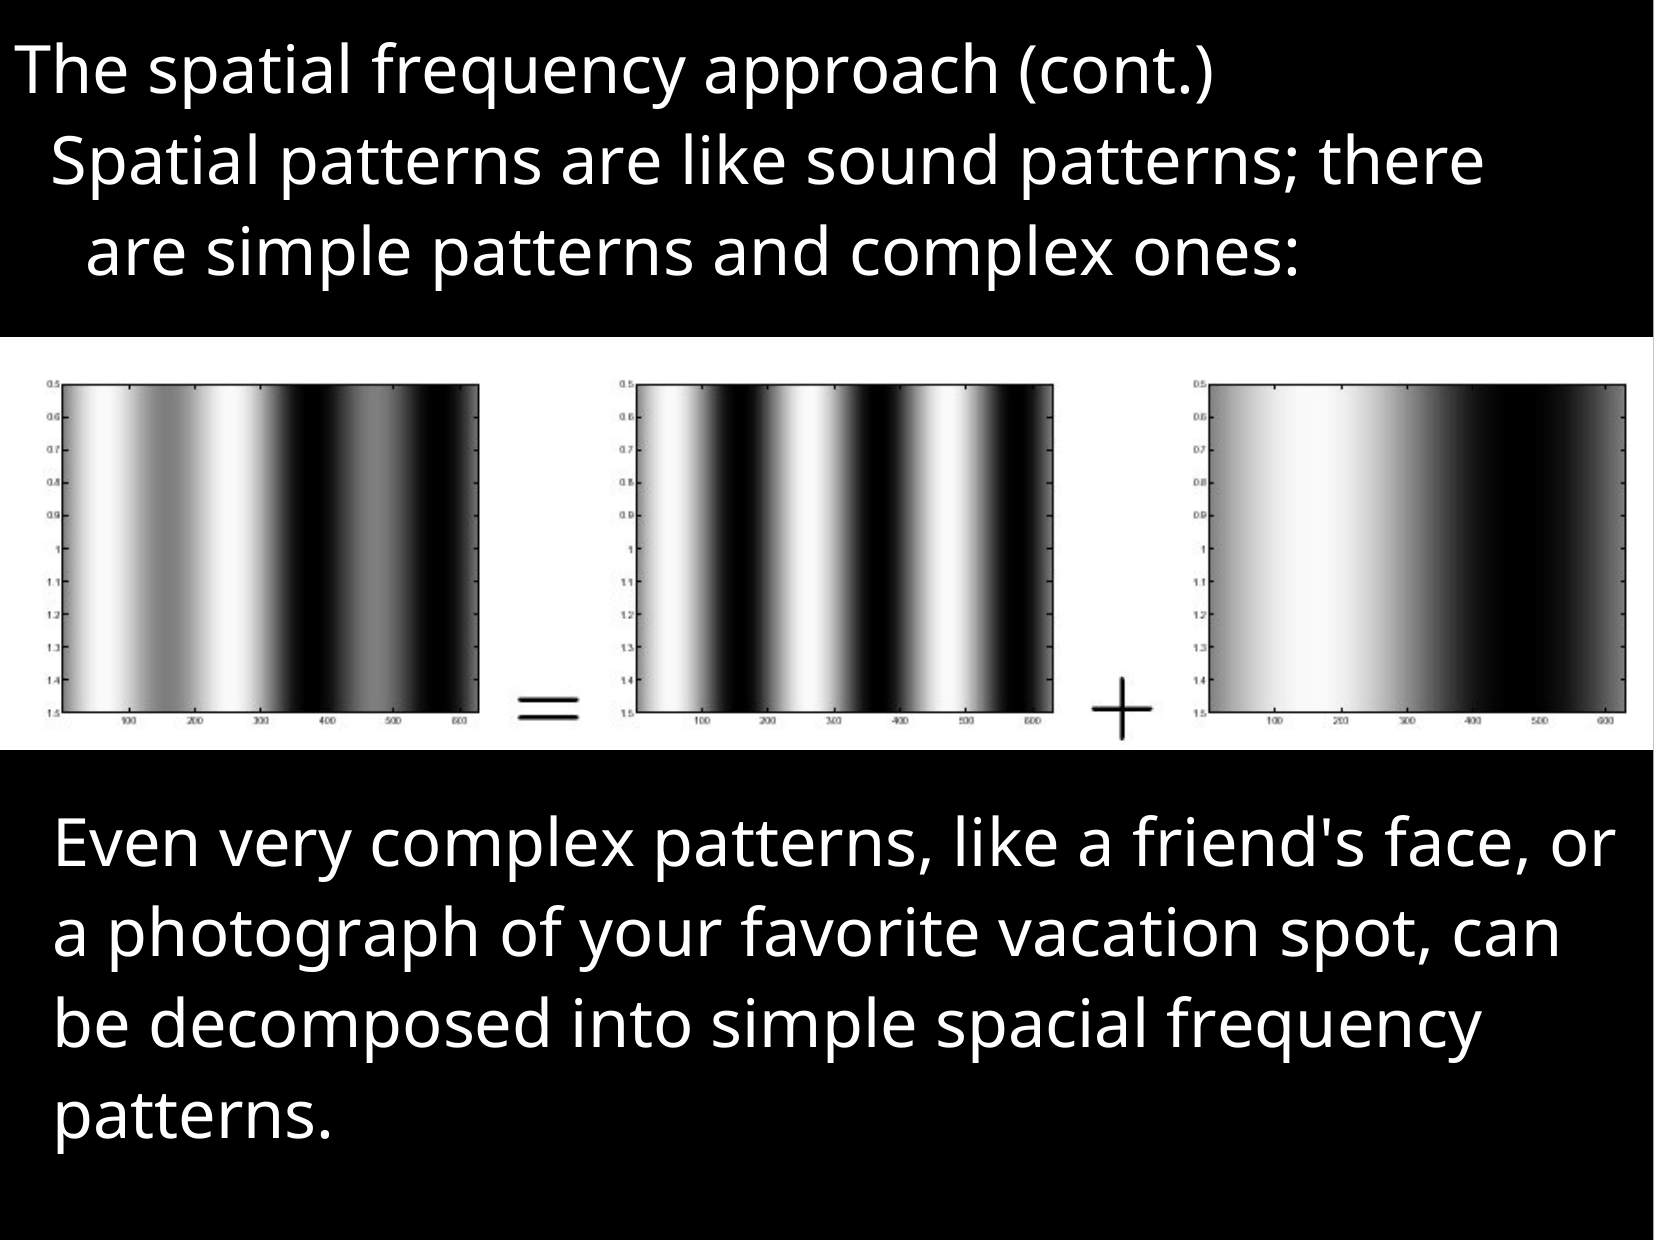

The spatial frequency approach (cont.)
Spatial patterns are like sound patterns; there are simple patterns and complex ones:
Even very complex patterns, like a friend's face, or a photograph of your favorite vacation spot, can be decomposed into simple spacial frequency patterns.